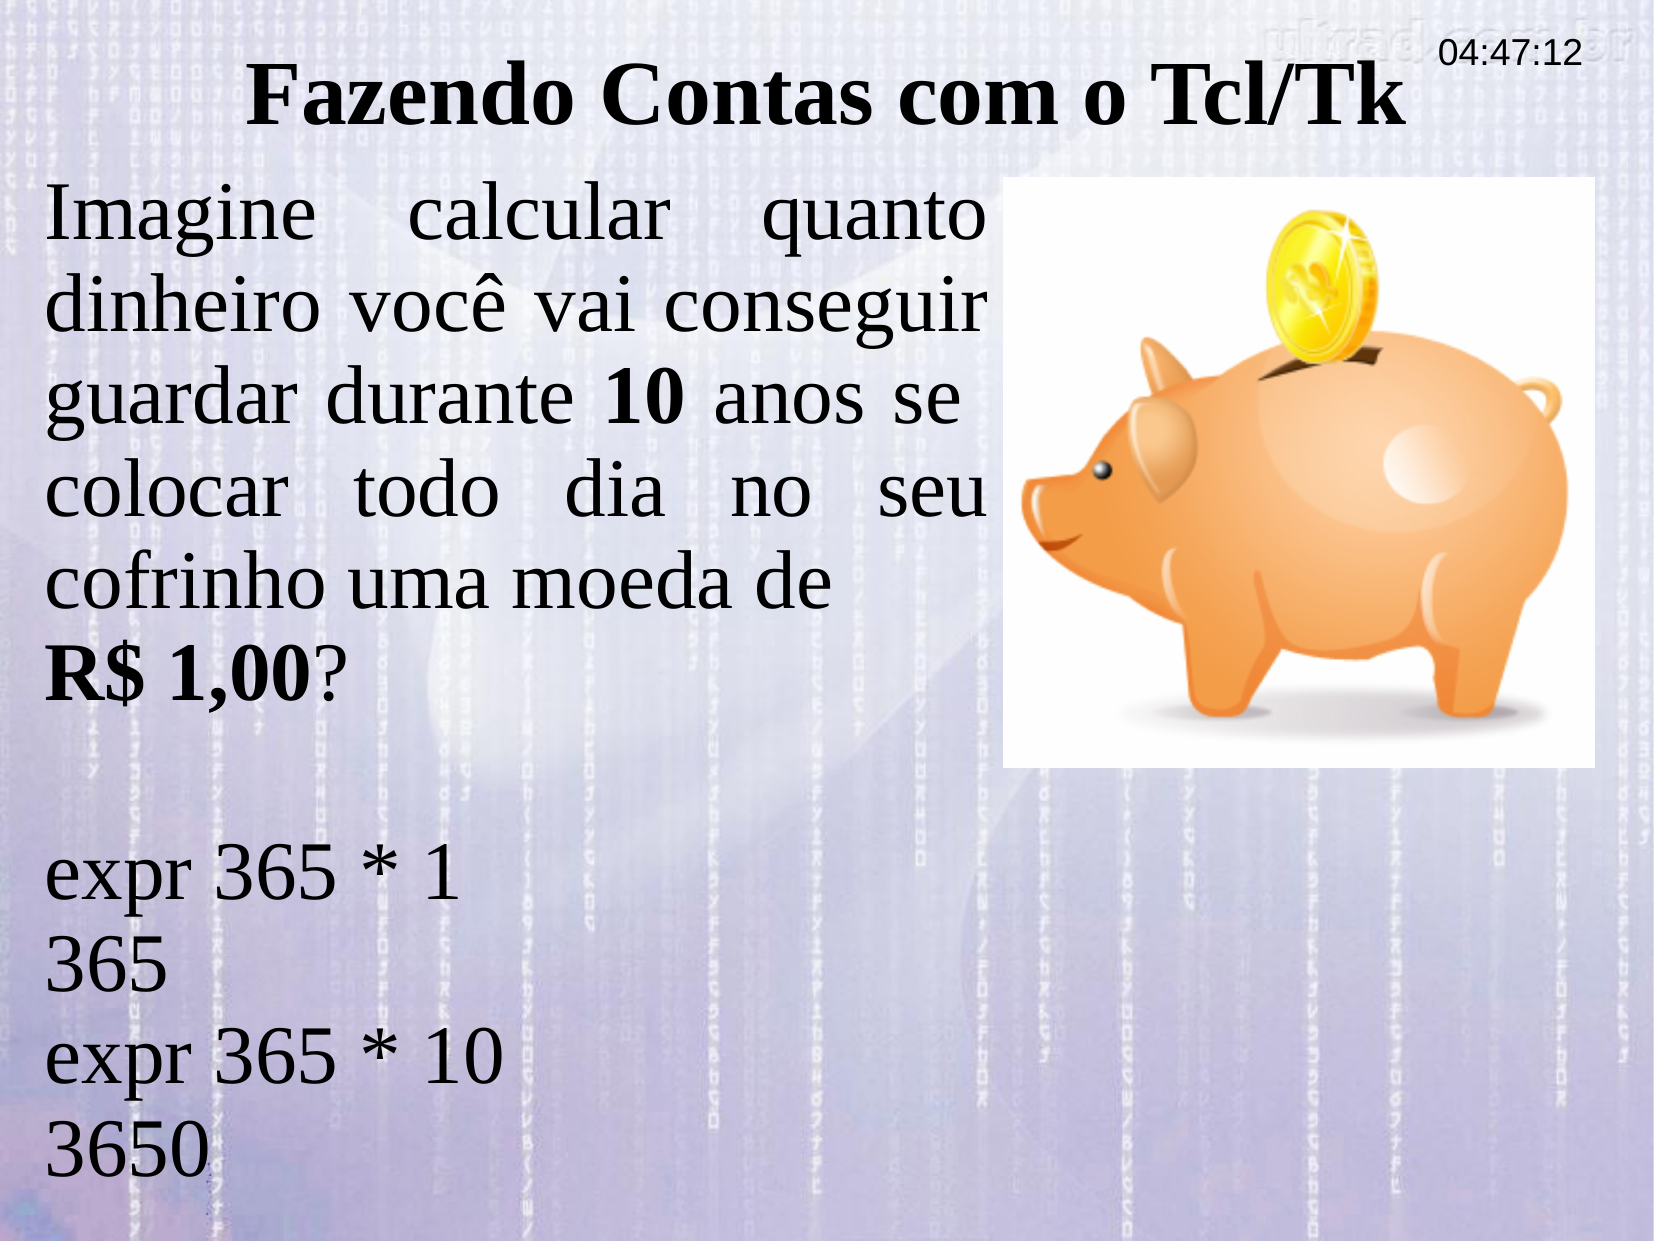

02:09:47
Fazendo Contas com o Tcl/Tk
Imagine calcular quanto dinheiro você vai conseguir guardar durante 10 anos se colocar todo dia no seu cofrinho uma moeda de
R$ 1,00?
expr 365 * 1
365
expr 365 * 10
3650